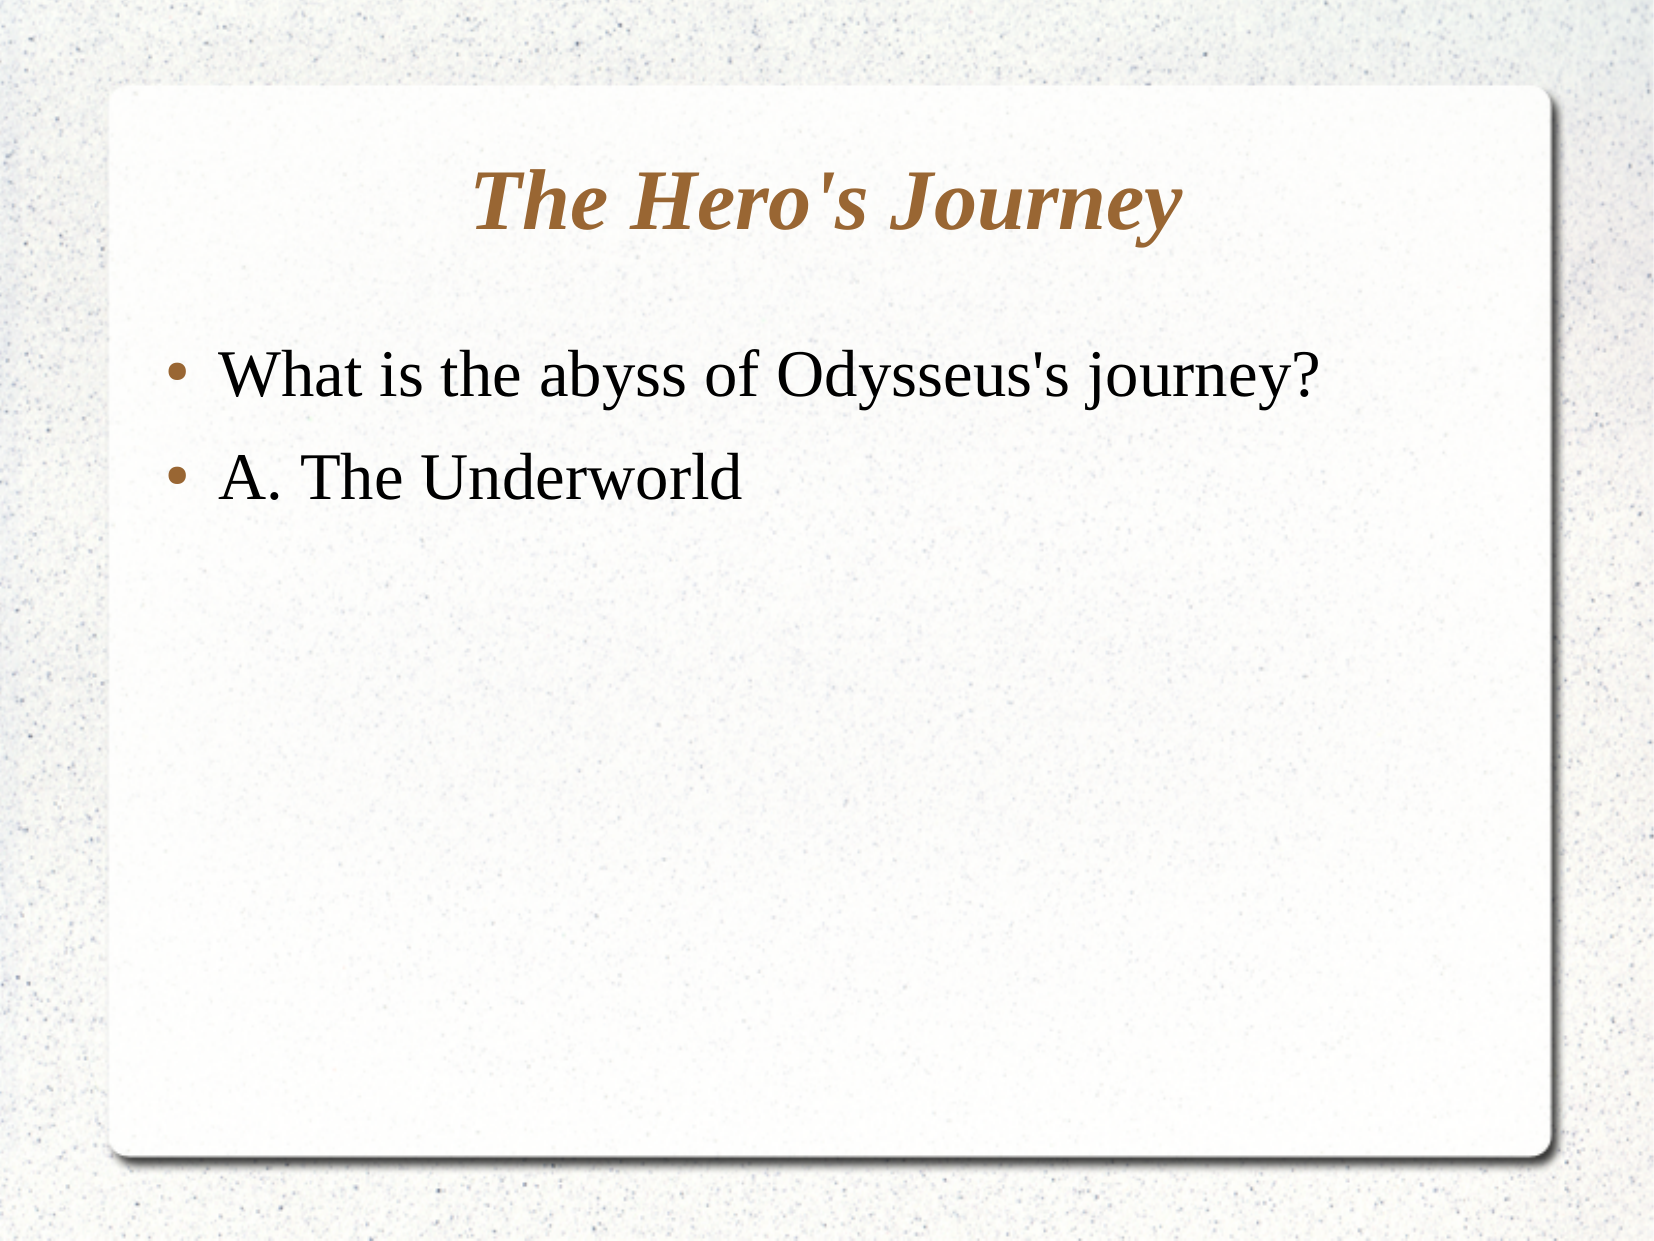

# The Hero's Journey
What is the abyss of Odysseus's journey?
A. The Underworld